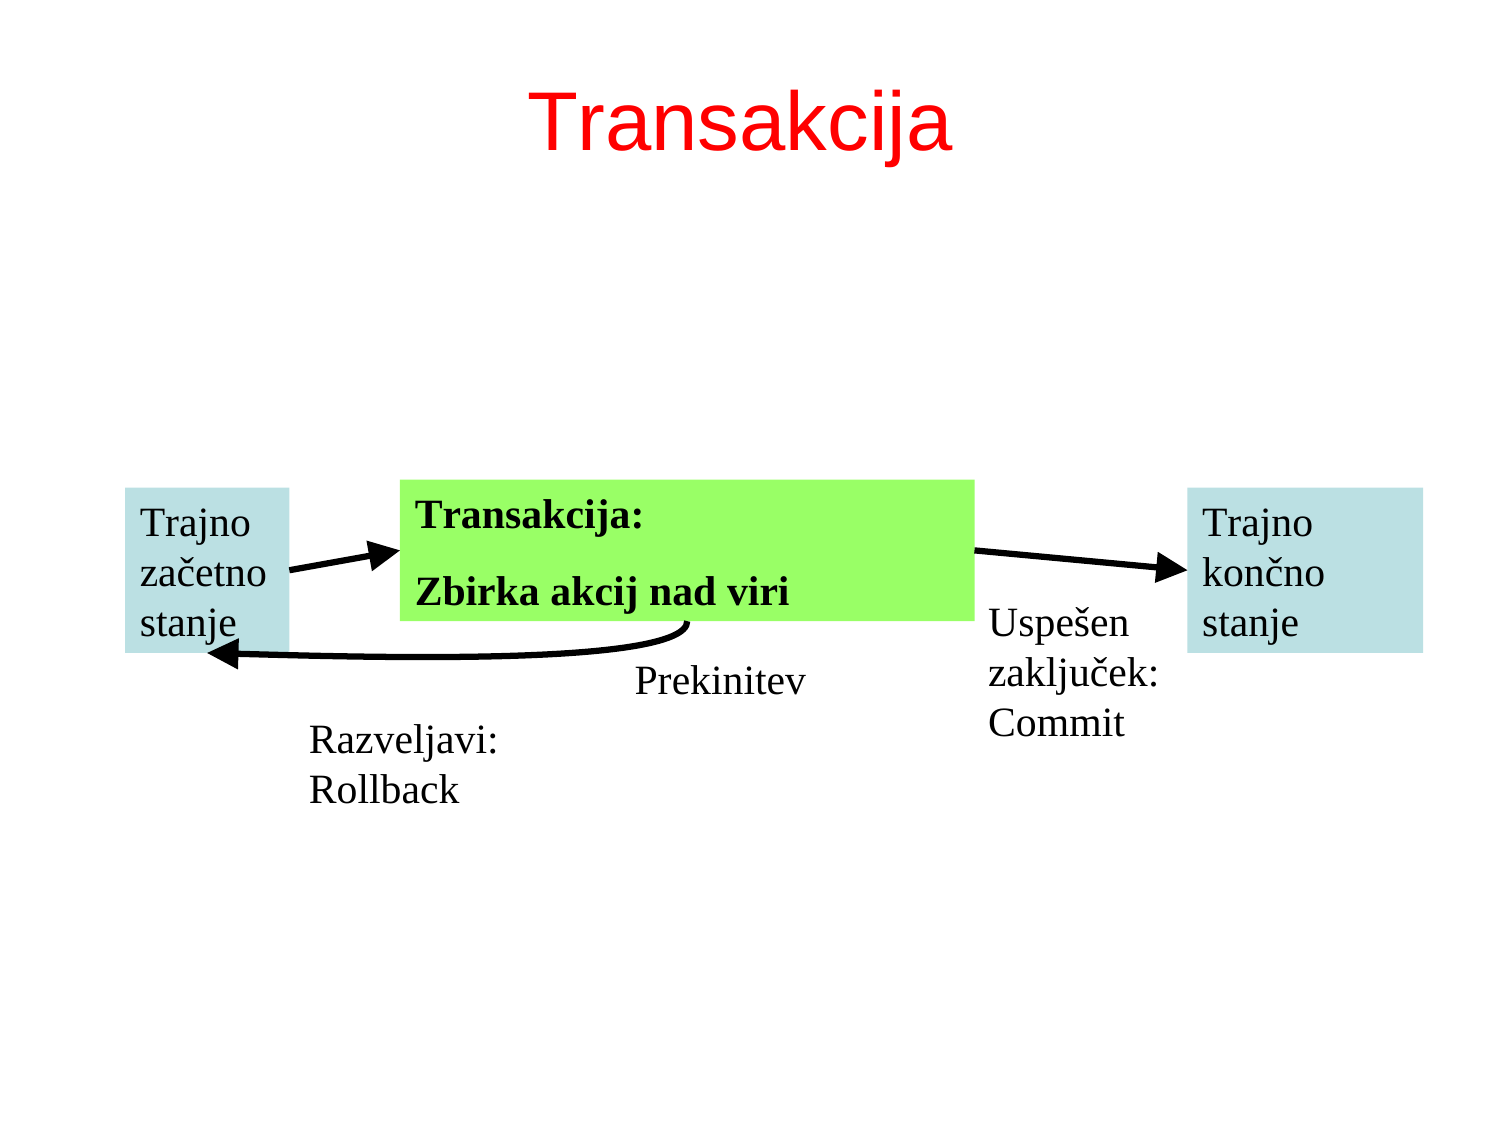

# Transakcija
Transakcija:
Zbirka akcij nad viri
Trajno začetno stanje
Trajno končno stanje
Uspešen zaključek:
Commit
Prekinitev
Razveljavi:
Rollback